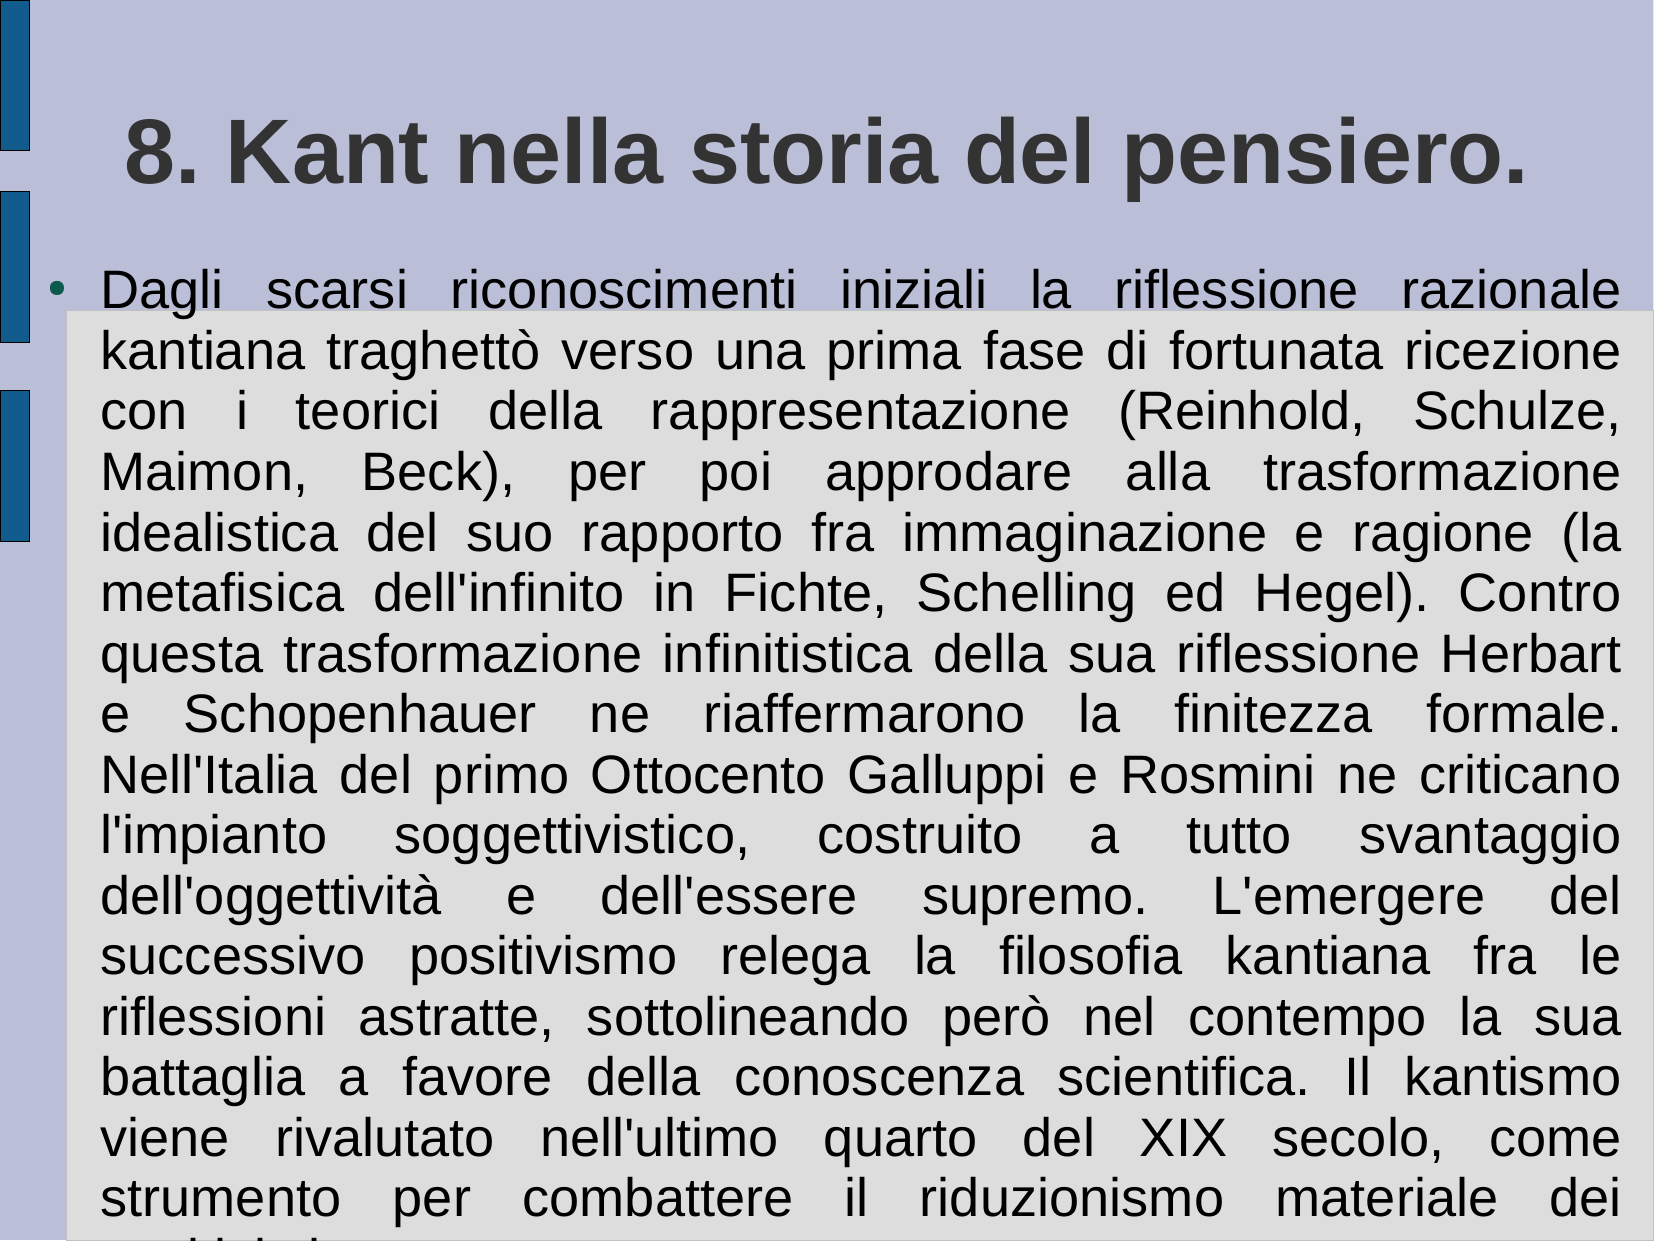

# 8. Kant nella storia del pensiero.
Dagli scarsi riconoscimenti iniziali la riflessione razionale kantiana traghettò verso una prima fase di fortunata ricezione con i teorici della rappresentazione (Reinhold, Schulze, Maimon, Beck), per poi approdare alla trasformazione idealistica del suo rapporto fra immaginazione e ragione (la metafisica dell'infinito in Fichte, Schelling ed Hegel). Contro questa trasformazione infinitistica della sua riflessione Herbart e Schopenhauer ne riaffermarono la finitezza formale. Nell'Italia del primo Ottocento Galluppi e Rosmini ne criticano l'impianto soggettivistico, costruito a tutto svantaggio dell'oggettività e dell'essere supremo. L'emergere del successivo positivismo relega la filosofia kantiana fra le riflessioni astratte, sottolineando però nel contempo la sua battaglia a favore della conoscenza scientifica. Il kantismo viene rivalutato nell'ultimo quarto del XIX secolo, come strumento per combattere il riduzionismo materiale dei positivisti.